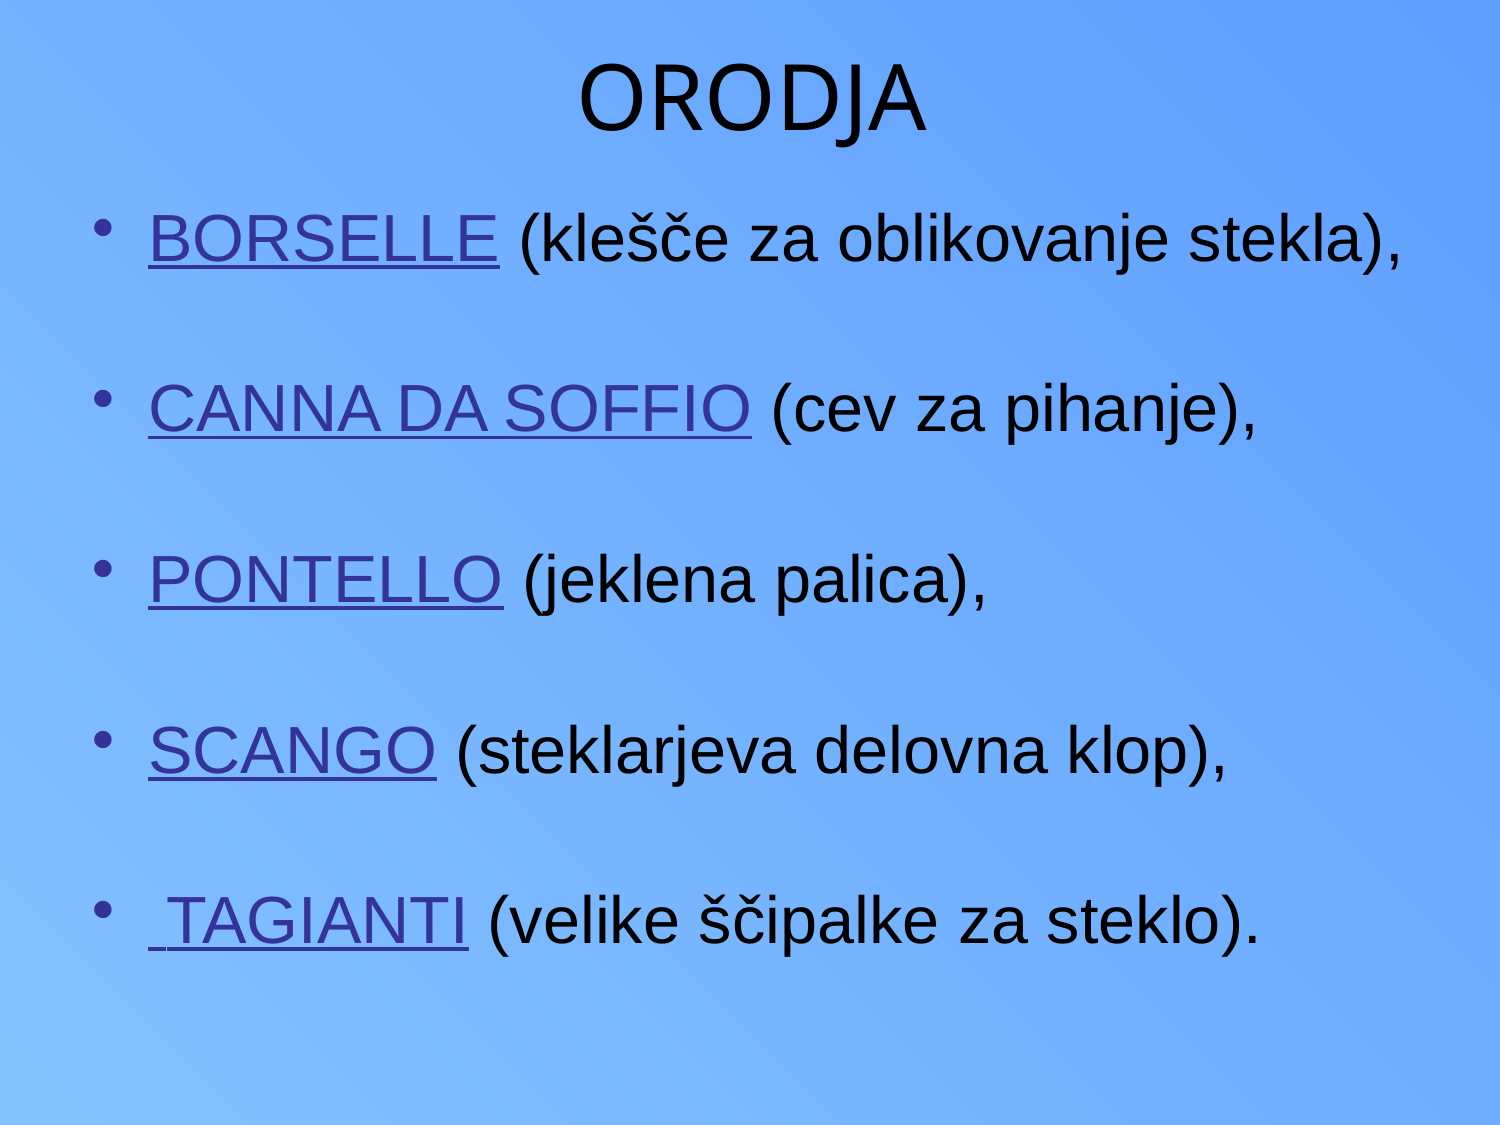

# ORODJA
BORSELLE (klešče za oblikovanje stekla),
CANNA DA SOFFIO (cev za pihanje),
PONTELLO (jeklena palica),
SCANGO (steklarjeva delovna klop),
 TAGIANTI (velike ščipalke za steklo).